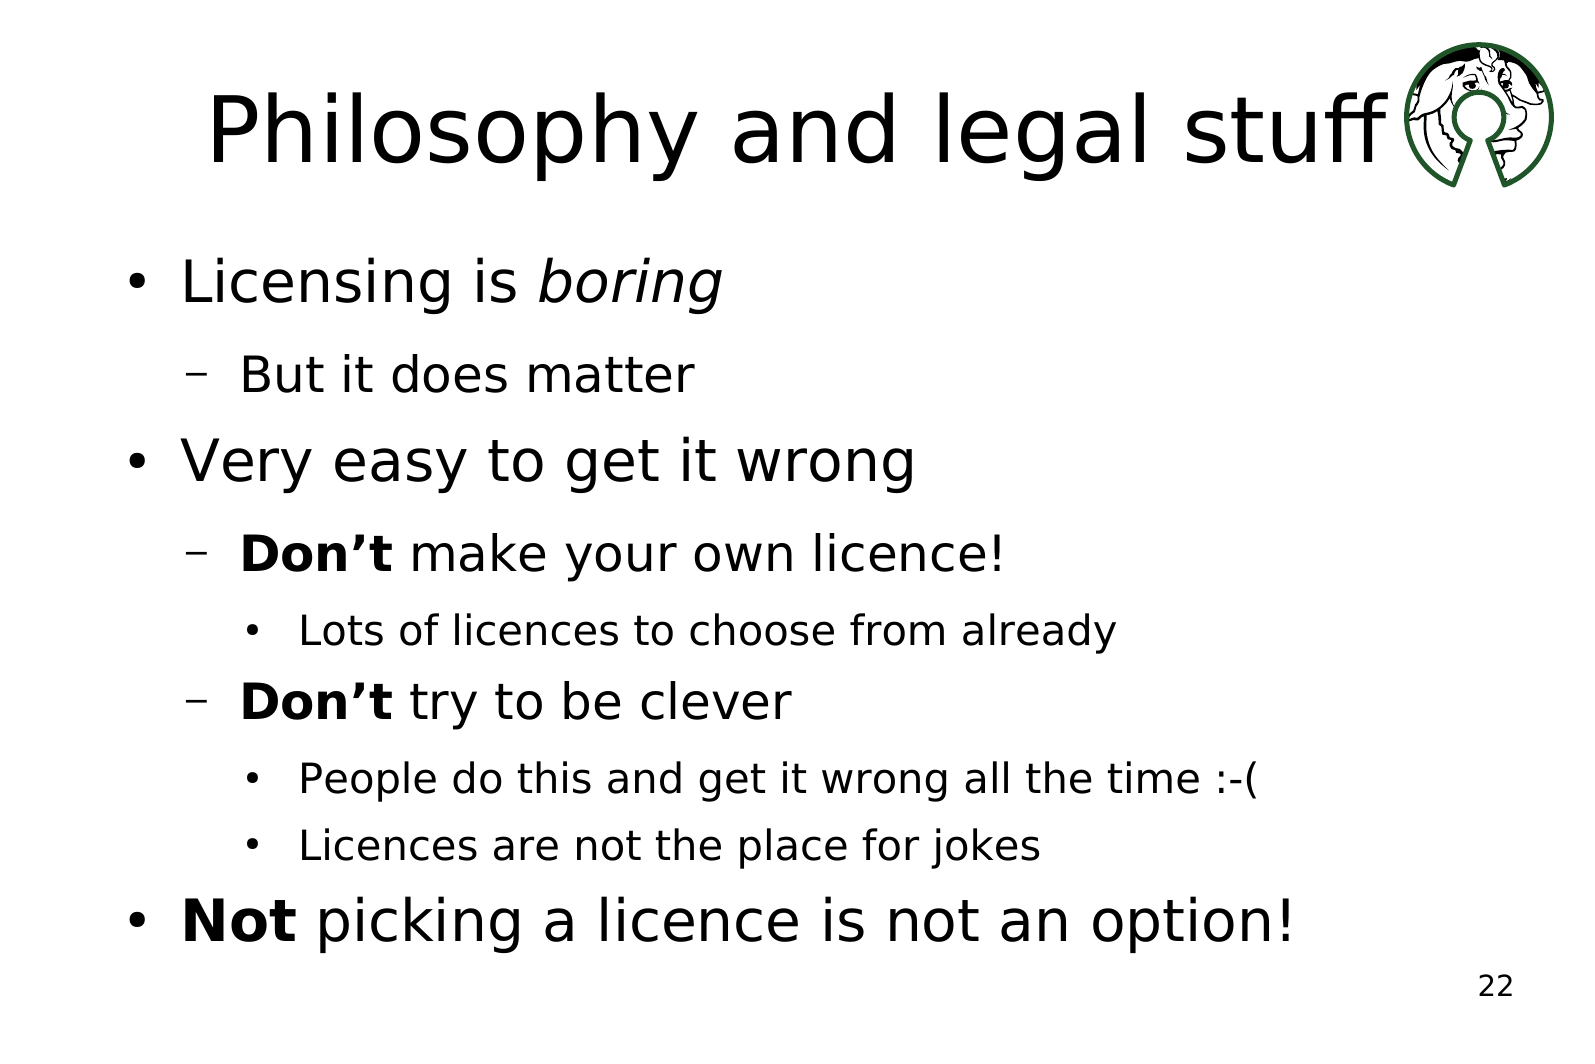

# Philosophy and legal stuff
Licensing is boring
But it does matter
Very easy to get it wrong
Don’t make your own licence!
Lots of licences to choose from already
Don’t try to be clever
People do this and get it wrong all the time :-(
Licences are not the place for jokes
Not picking a licence is not an option!
22